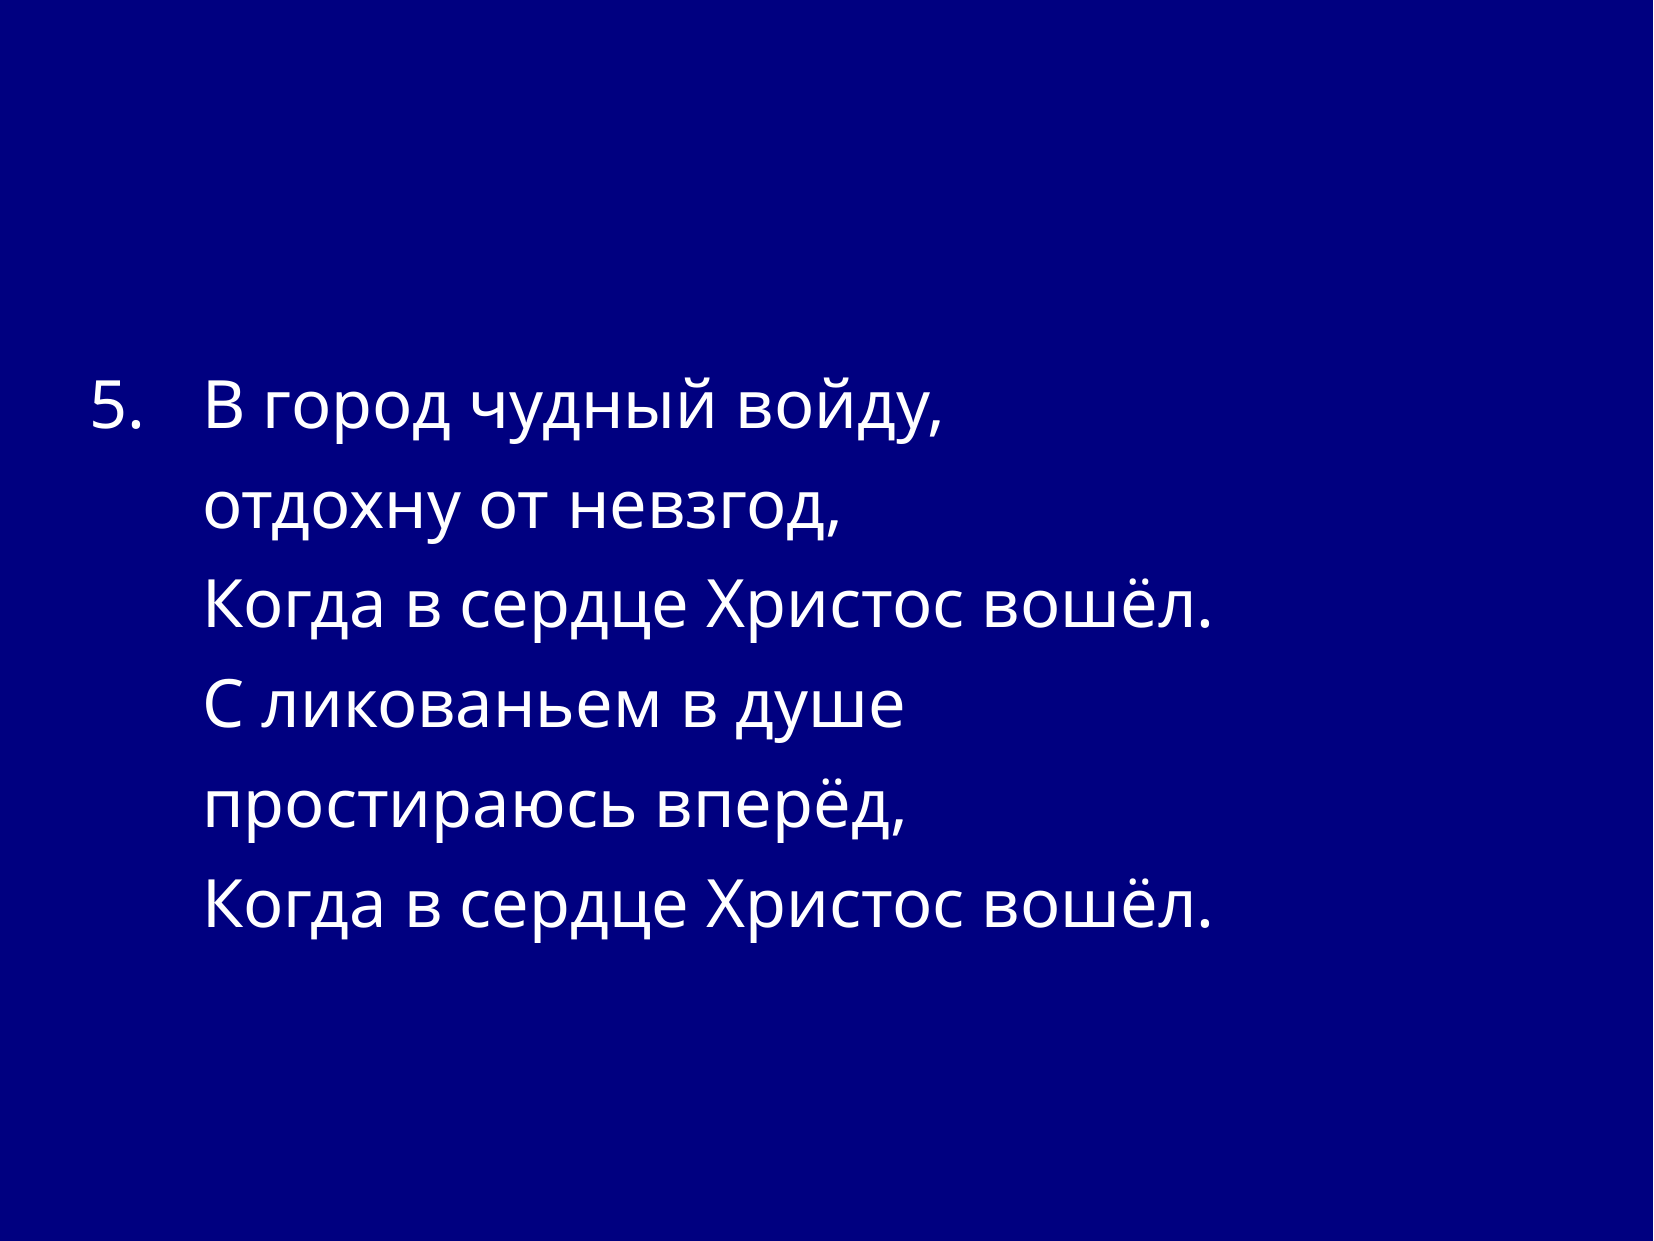

5.	В город чудный войду,
	отдохну от невзгод,
	Когда в сердце Христос вошёл.
	С ликованьем в душе
	простираюсь вперёд,
	Когда в сердце Христос вошёл.